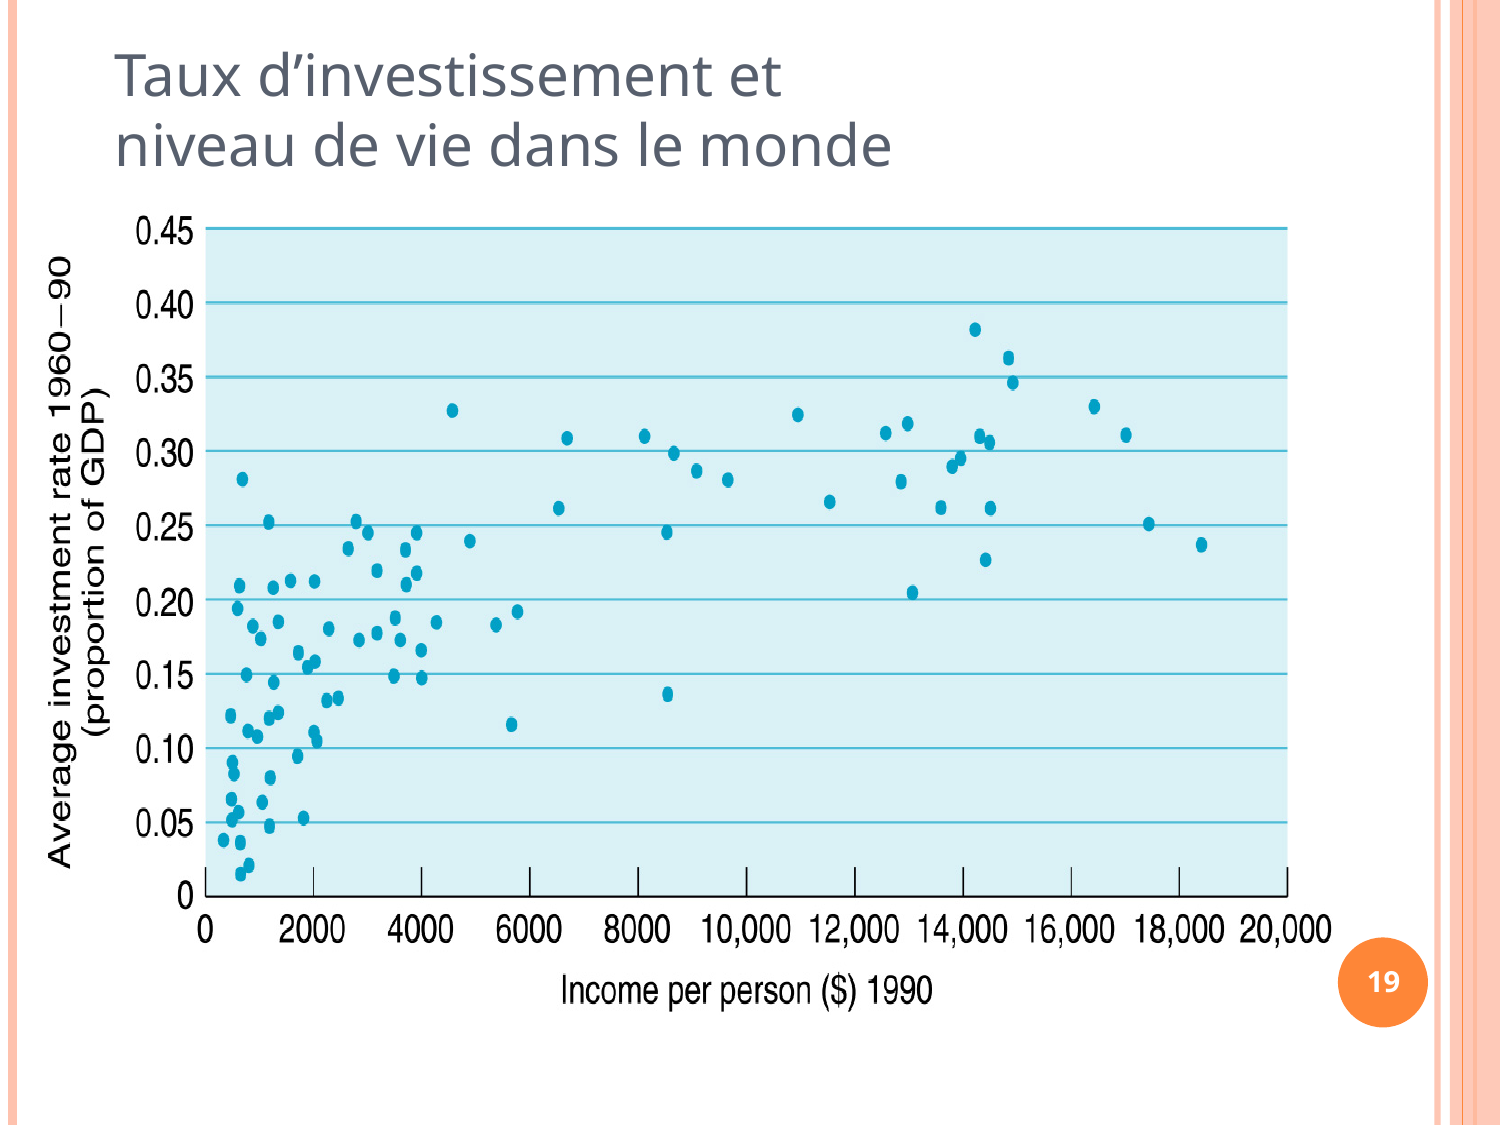

Taux d’investissement et
niveau de vie dans le monde